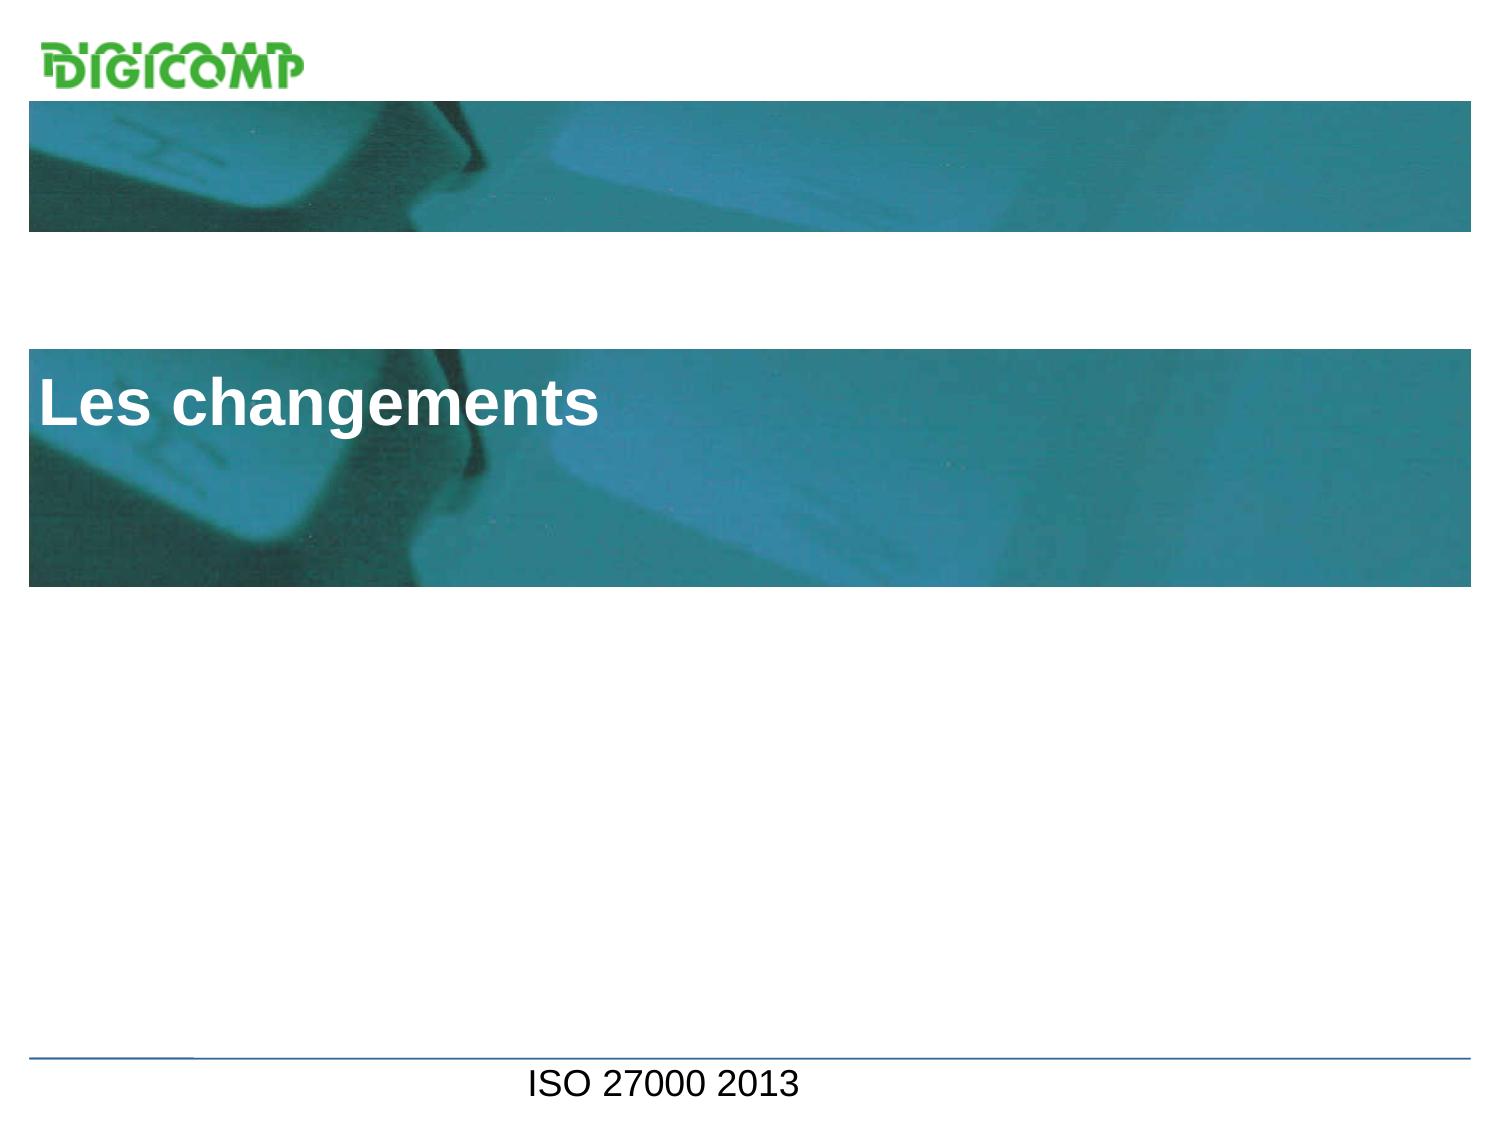

# Les changements
ISO 27001:2013
ISO 27000 2013